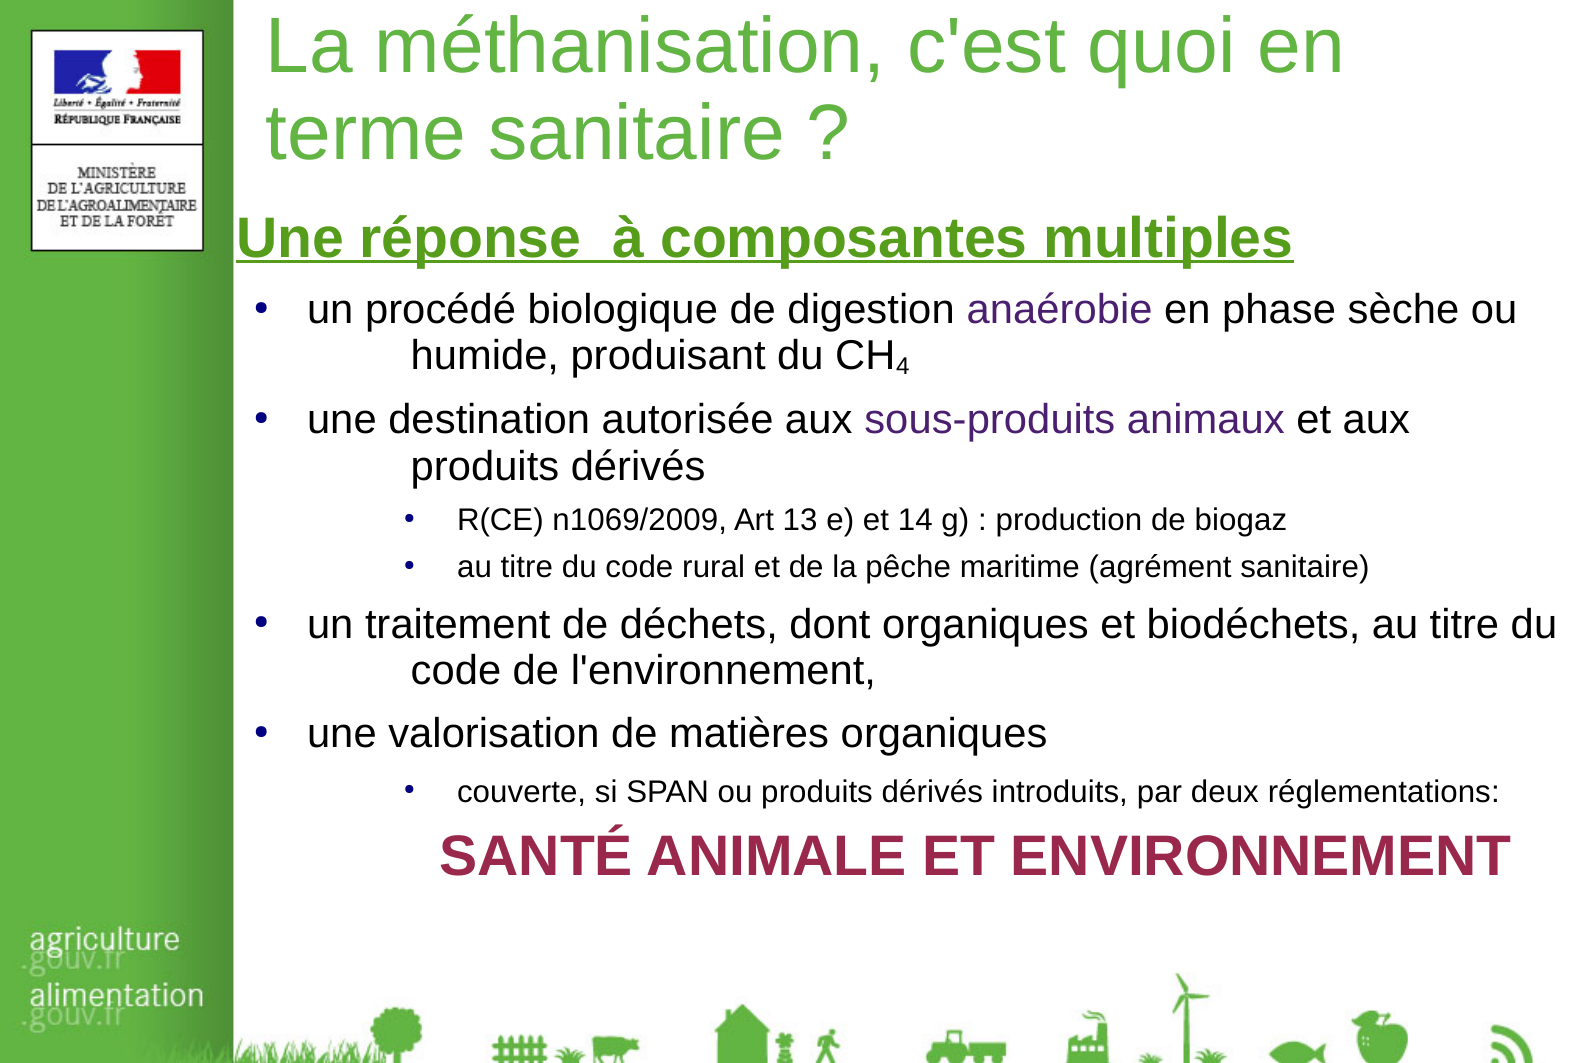

# La méthanisation, c'est quoi en terme sanitaire ?
Une réponse à composantes multiples
un procédé biologique de digestion anaérobie en phase sèche ou humide, produisant du CH4
une destination autorisée aux sous-produits animaux et aux produits dérivés
R(CE) n1069/2009, Art 13 e) et 14 g) : production de biogaz
au titre du code rural et de la pêche maritime (agrément sanitaire)
un traitement de déchets, dont organiques et biodéchets, au titre du code de l'environnement,
une valorisation de matières organiques
couverte, si SPAN ou produits dérivés introduits, par deux réglementations:
SANTÉ ANIMALE ET ENVIRONNEMENT